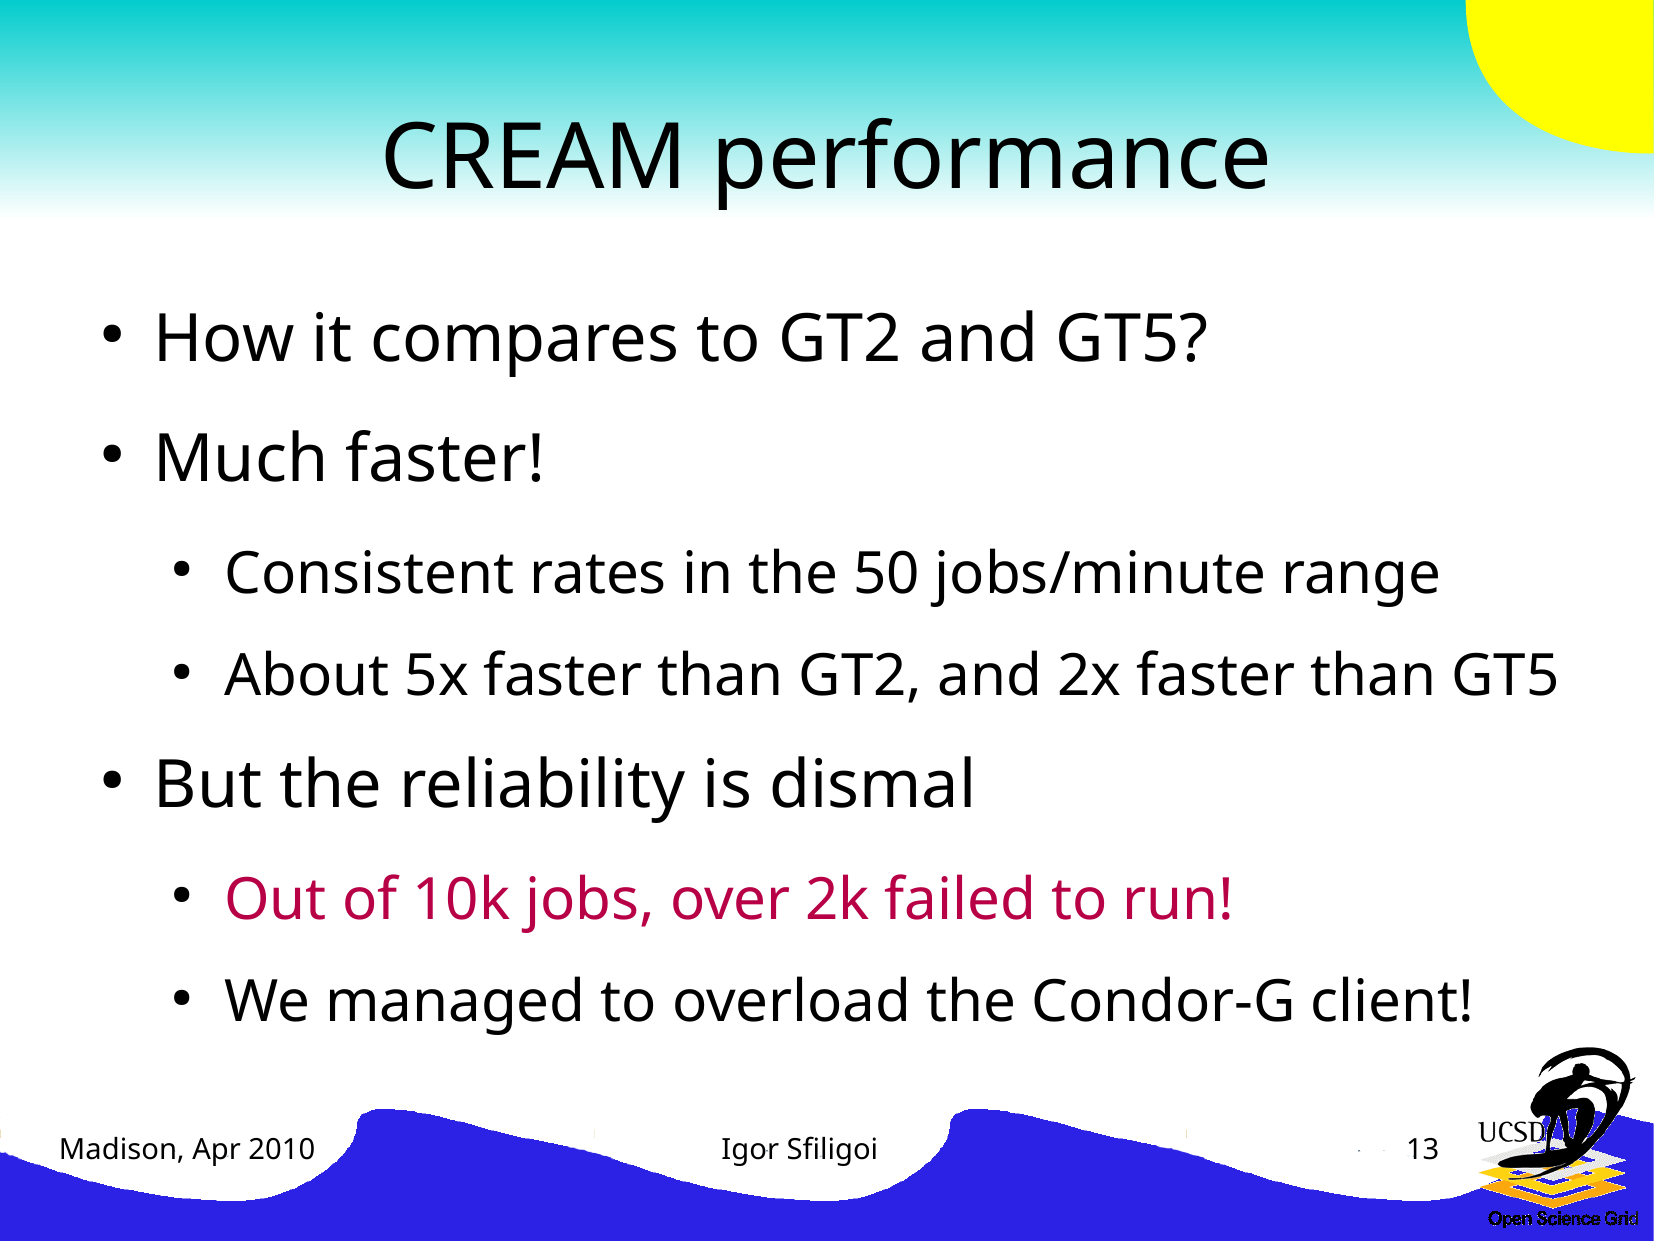

# CREAM performance
How it compares to GT2 and GT5?
Much faster!
Consistent rates in the 50 jobs/minute range
About 5x faster than GT2, and 2x faster than GT5
But the reliability is dismal
Out of 10k jobs, over 2k failed to run!
We managed to overload the Condor-G client!
13